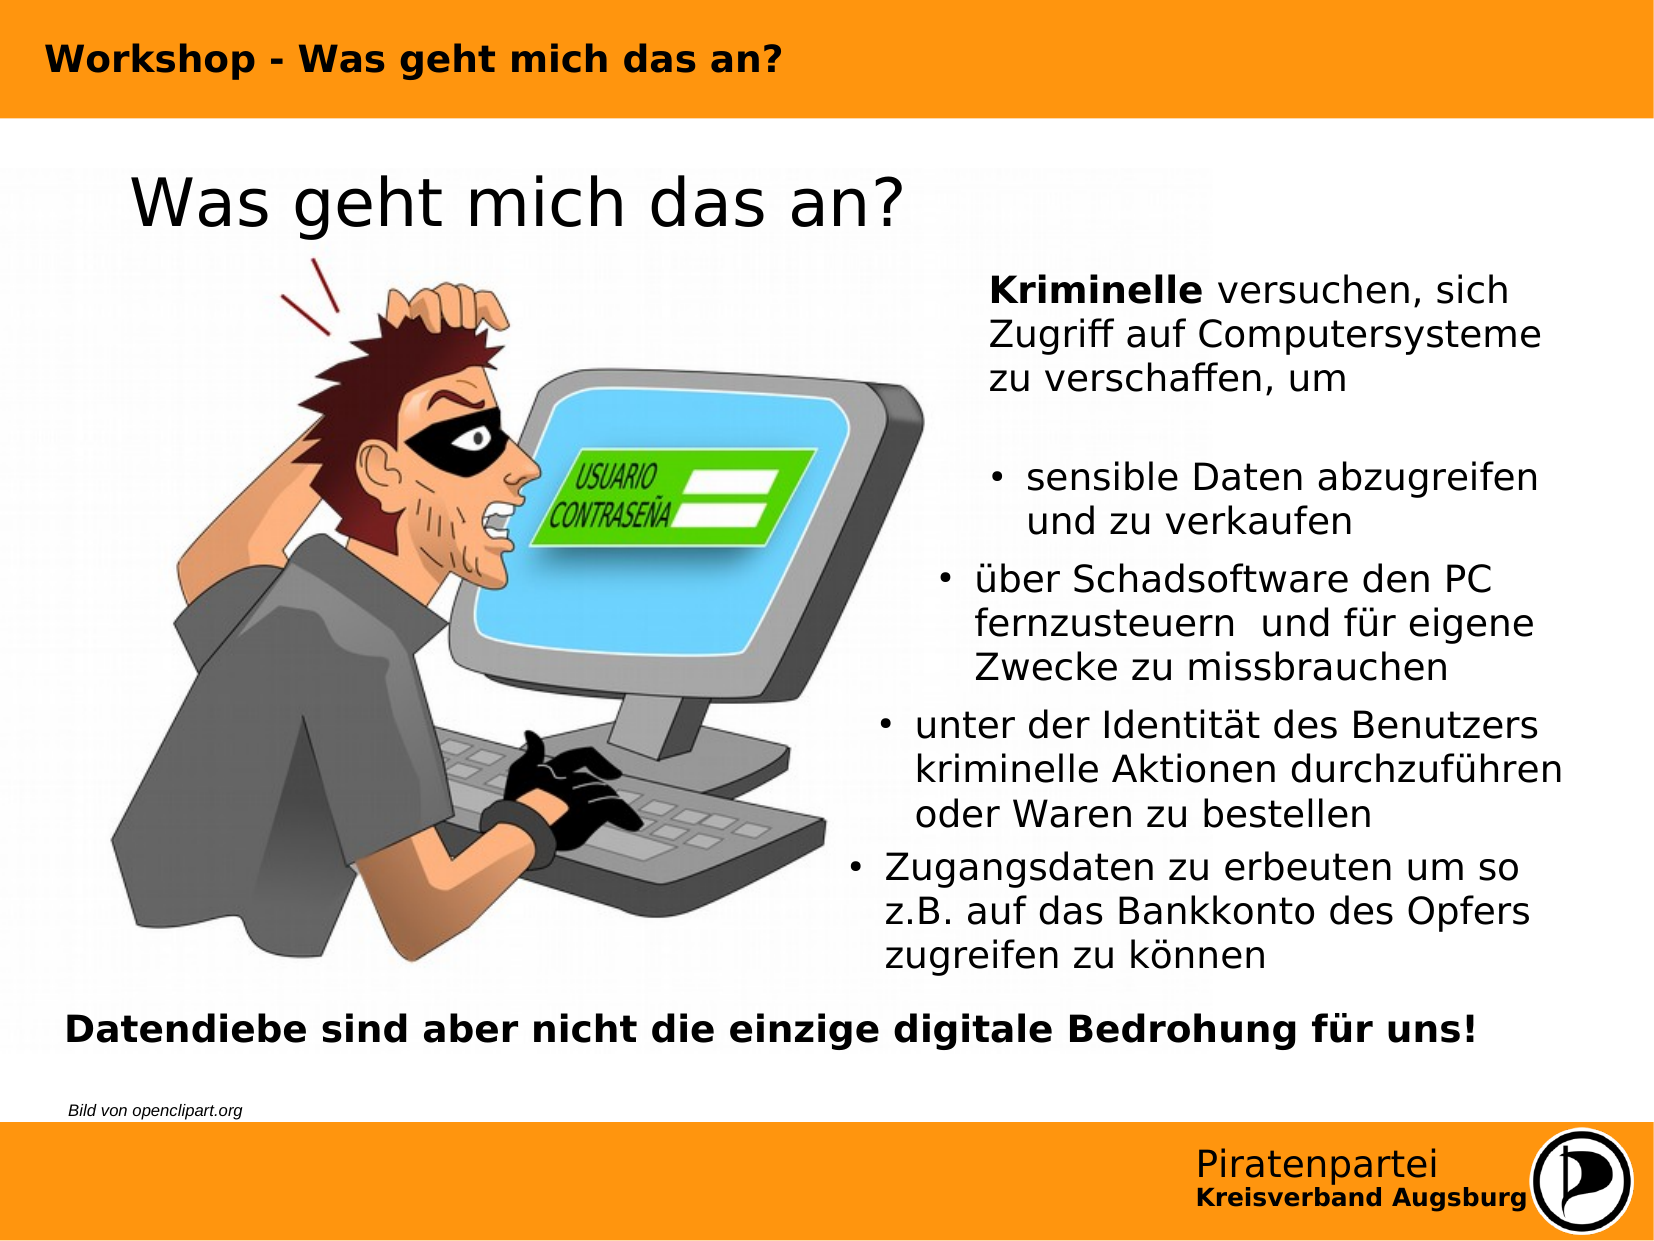

Workshop - Was geht mich das an?
Was geht mich das an?
Kriminelle versuchen, sich Zugriff auf Computersysteme zu verschaffen, um
sensible Daten abzugreifen und zu verkaufen
über Schadsoftware den PC fernzusteuern und für eigene Zwecke zu missbrauchen
unter der Identität des Benutzers kriminelle Aktionen durchzuführen oder Waren zu bestellen
Zugangsdaten zu erbeuten um so z.B. auf das Bankkonto des Opfers zugreifen zu können
Datendiebe sind aber nicht die einzige digitale Bedrohung für uns!
Bild von openclipart.org